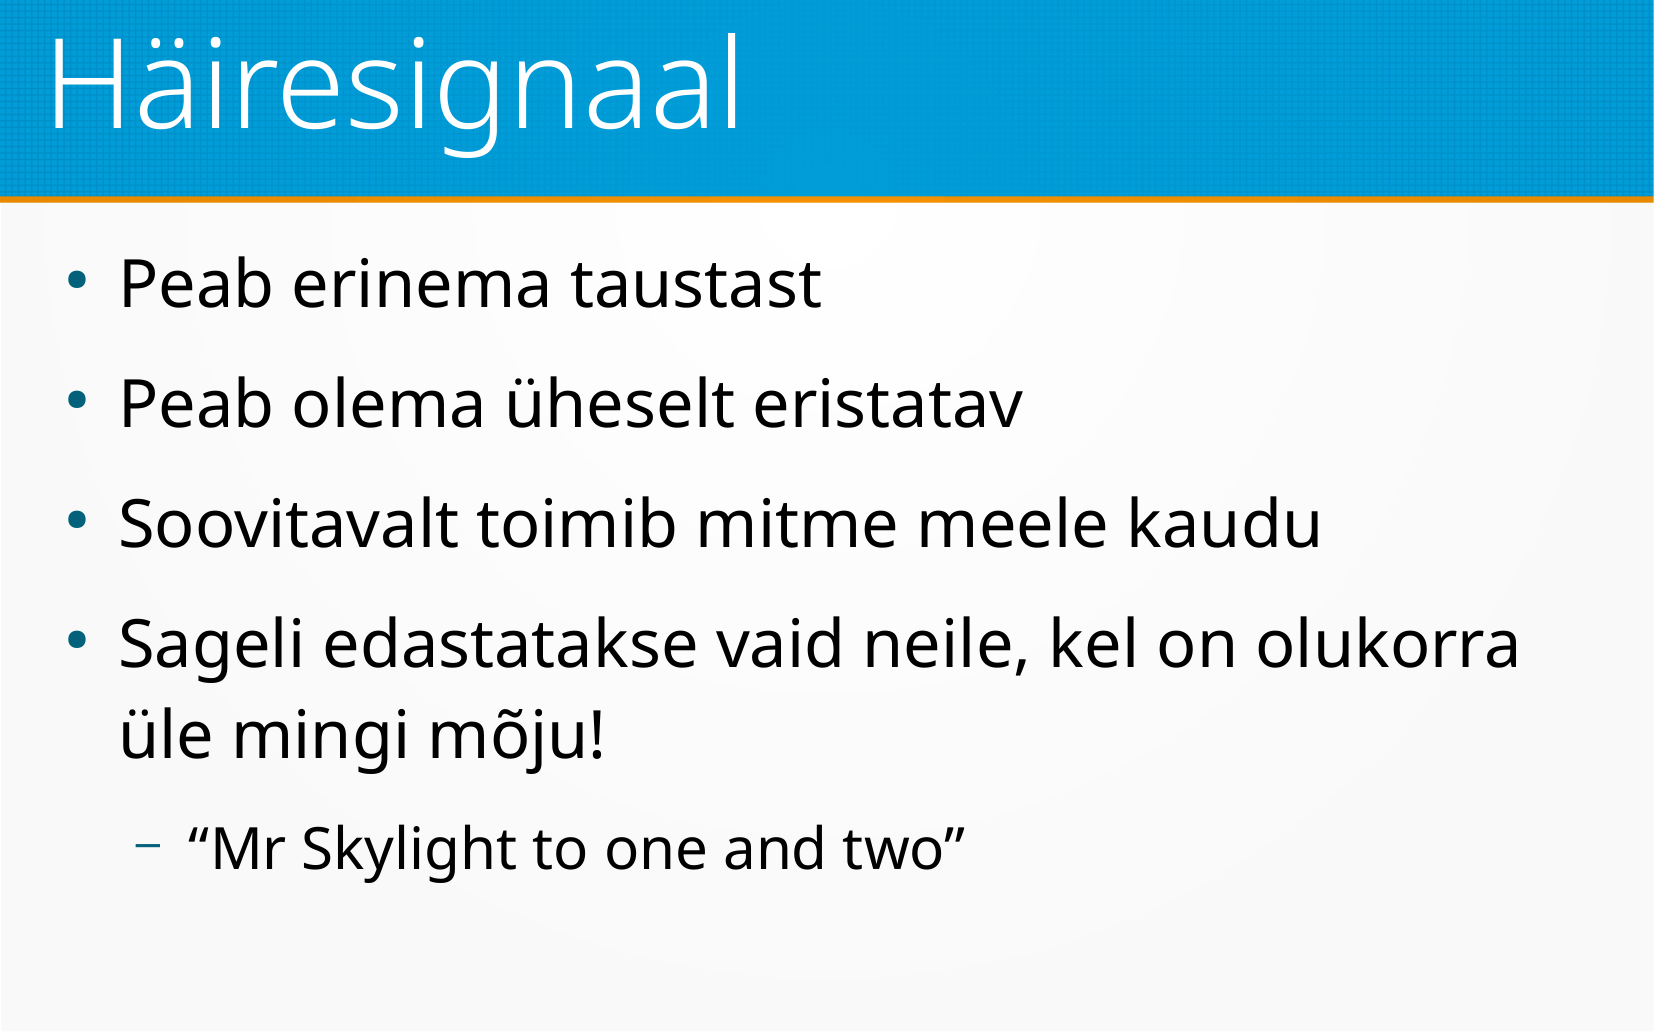

# Häiresignaal
Peab erinema taustast
Peab olema üheselt eristatav
Soovitavalt toimib mitme meele kaudu
Sageli edastatakse vaid neile, kel on olukorra üle mingi mõju!
“Mr Skylight to one and two”